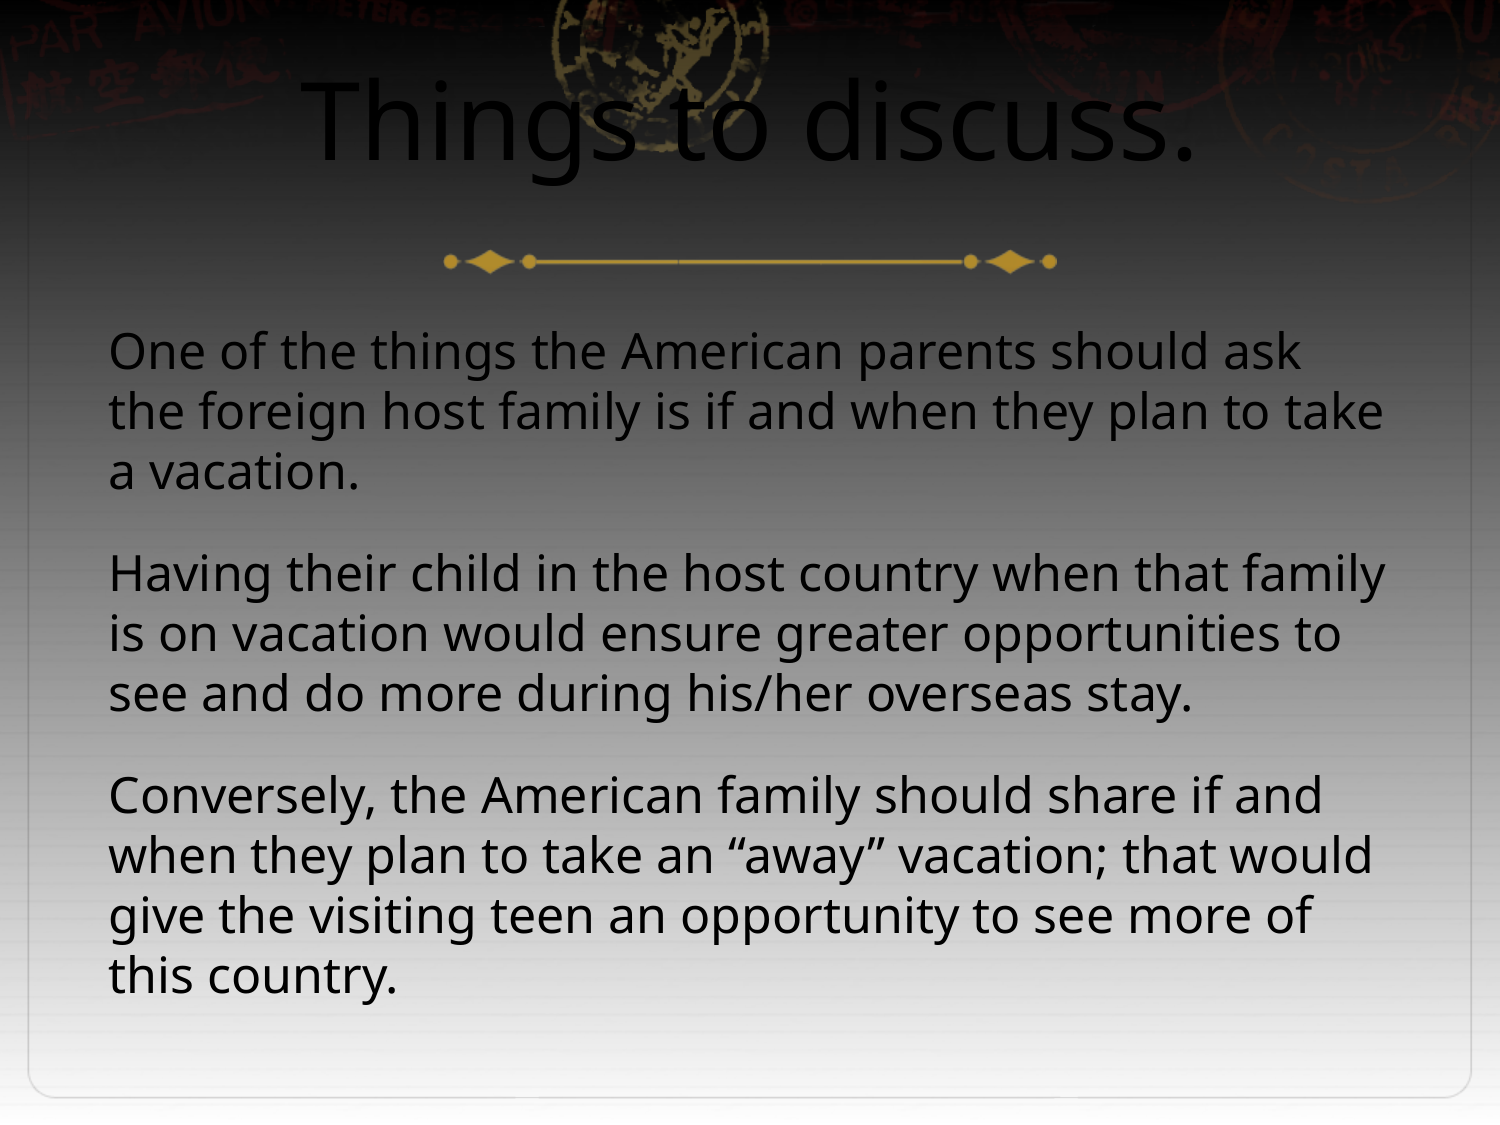

# Things to discuss.
One of the things the American parents should ask the foreign host family is if and when they plan to take a vacation.
Having their child in the host country when that family is on vacation would ensure greater opportunities to see and do more during his/her overseas stay.
Conversely, the American family should share if and when they plan to take an “away” vacation; that would give the visiting teen an opportunity to see more of this country.